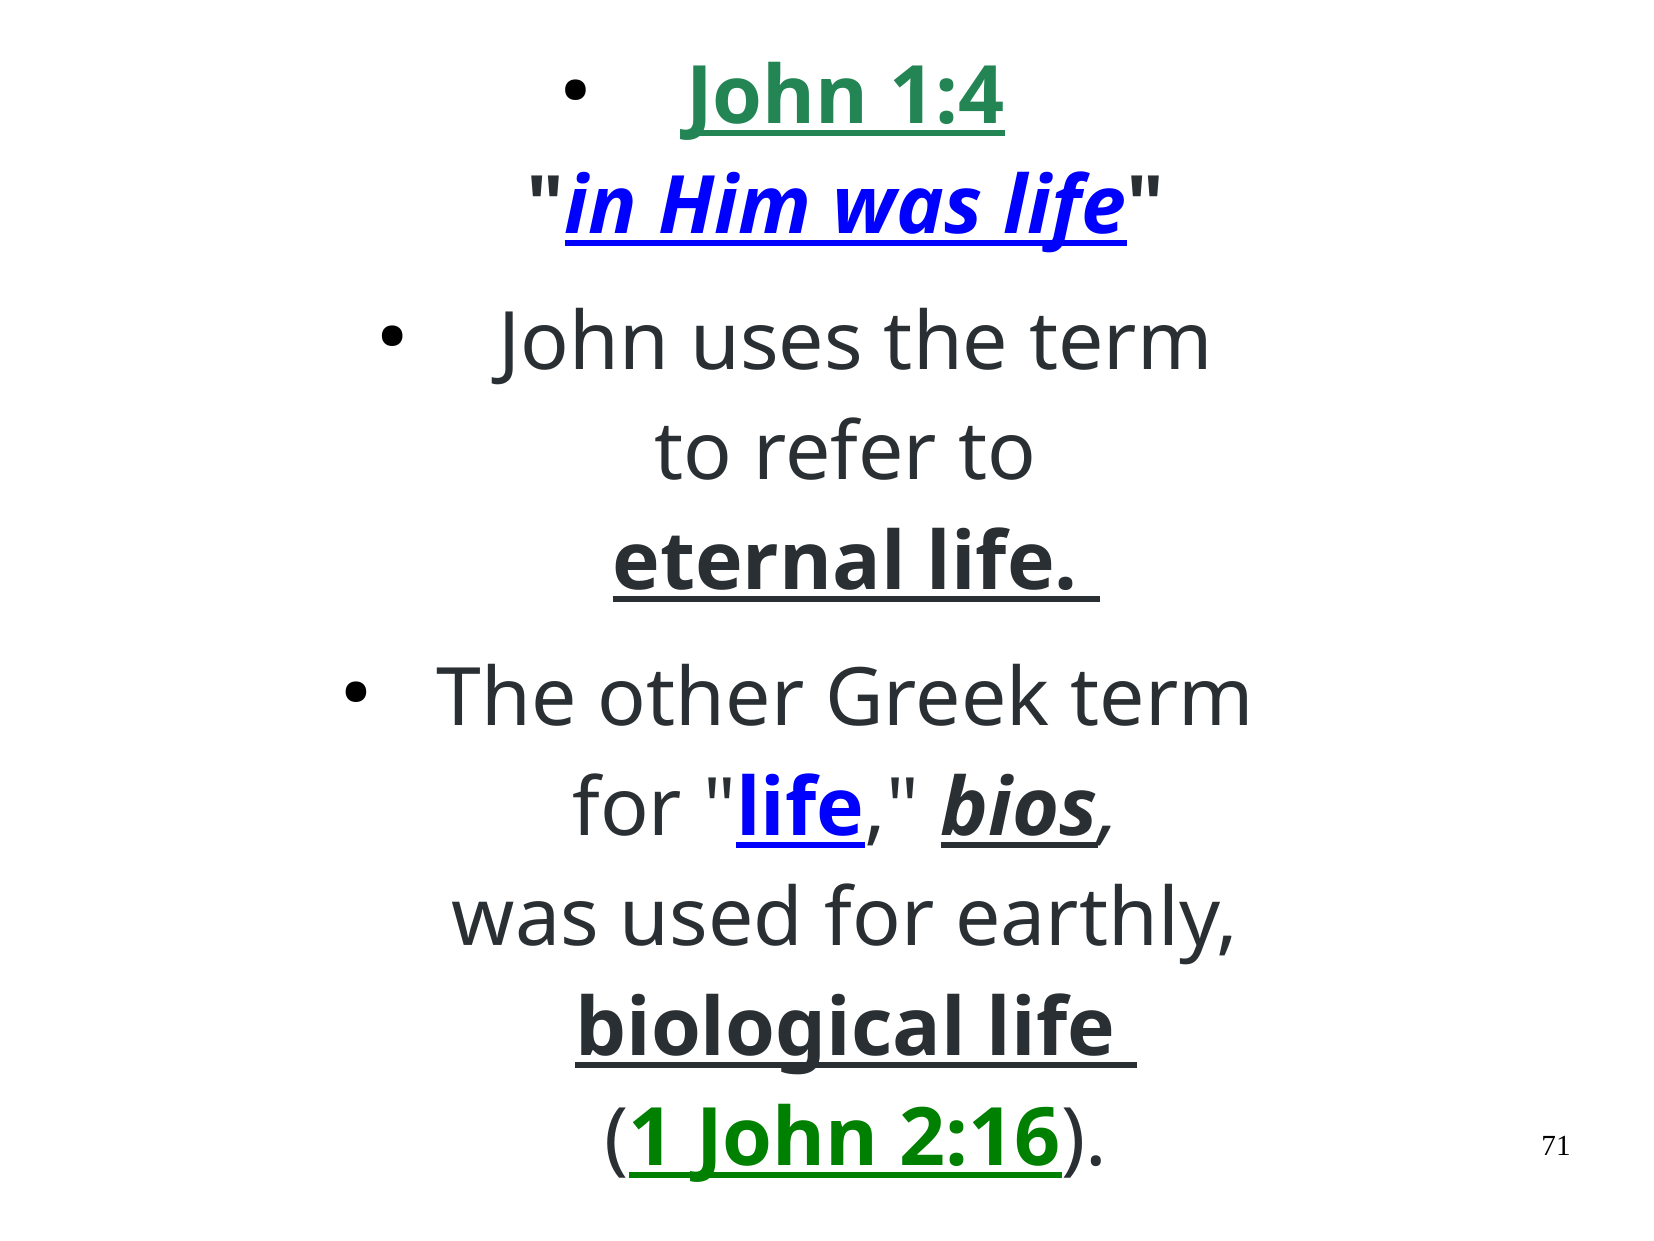

# John 1:4 "in Him was life"
 John uses the term
to refer to
eternal life.
The other Greek term
for "life," bios,
was used for earthly,
biological life
(1 John 2:16).
71